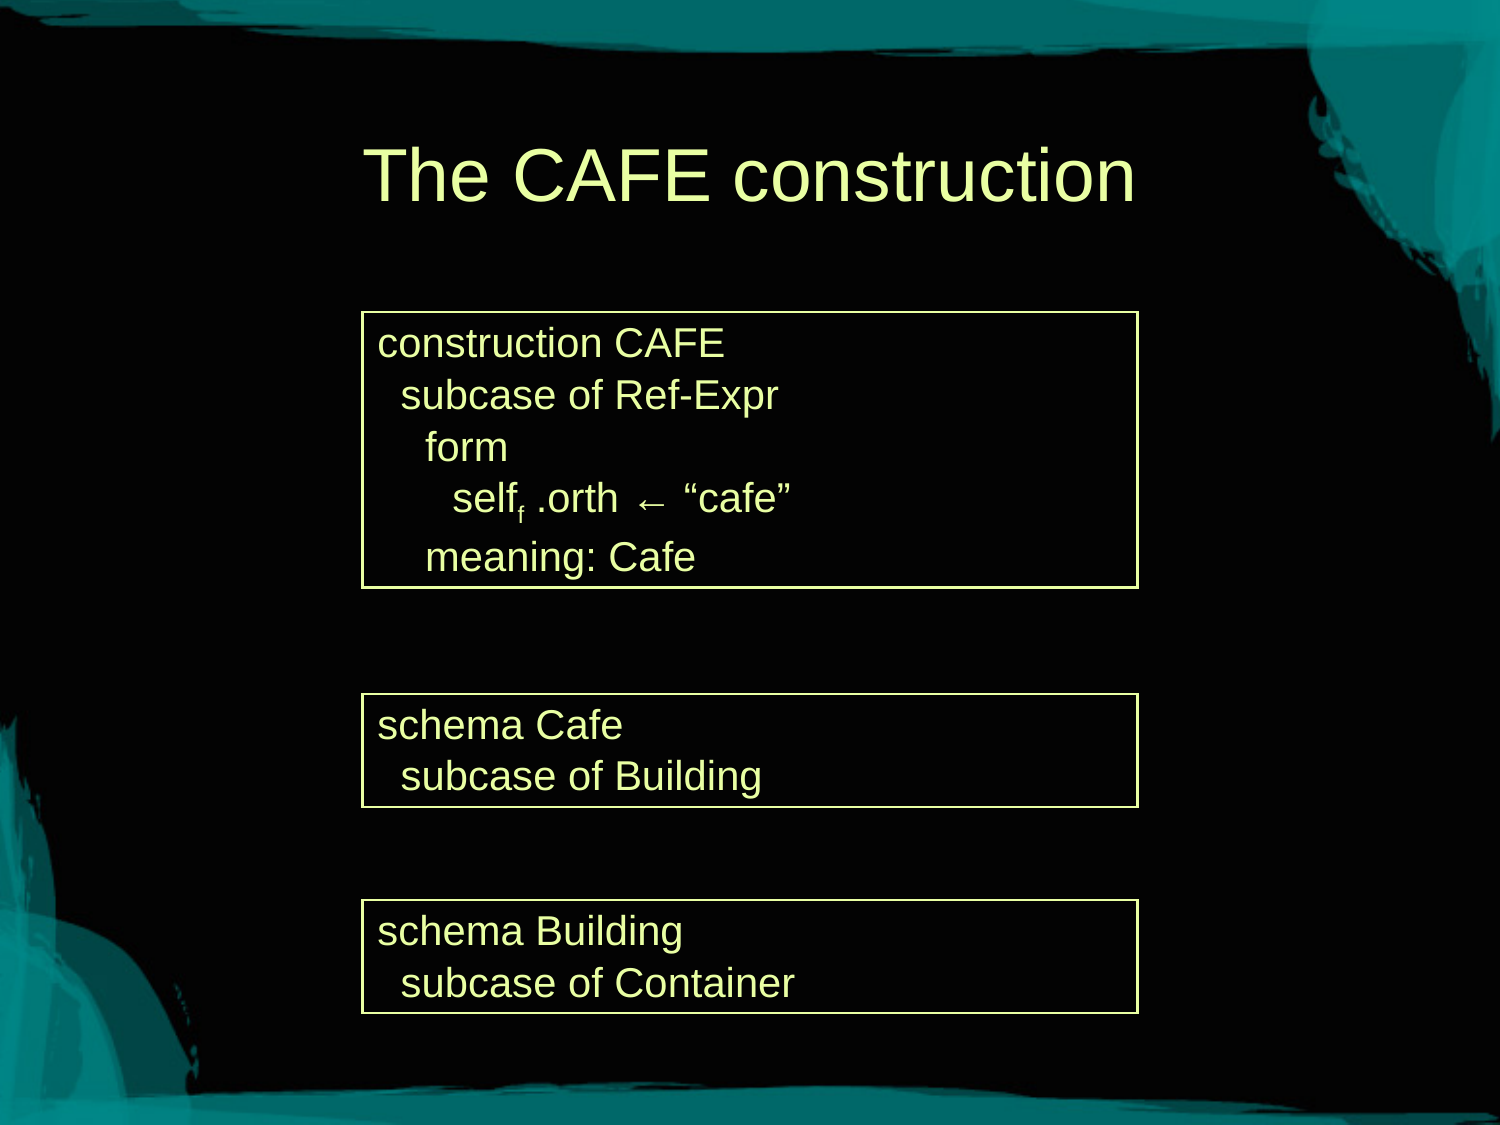

# The CAFE construction
construction CAFE
 subcase of Ref-Expr
	form
		selff .orth ← “cafe”
	meaning: Cafe
schema Cafe
 subcase of Building
schema Building
 subcase of Container